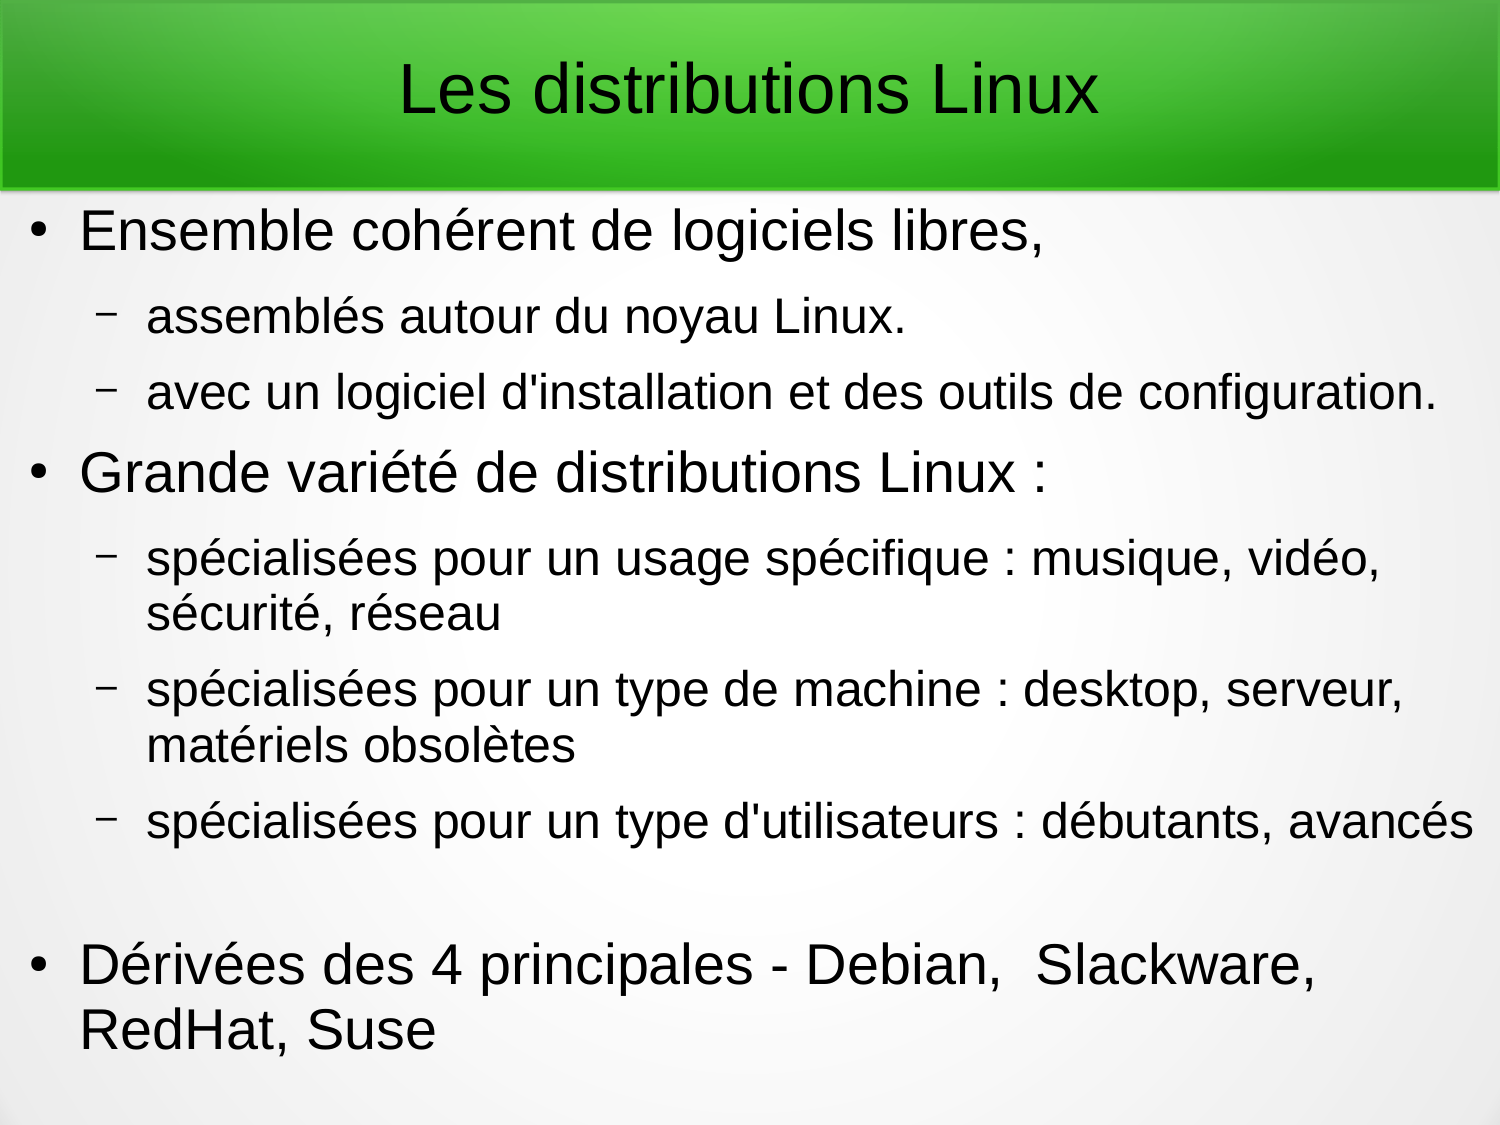

# Les distributions Linux
Ensemble cohérent de logiciels libres,
assemblés autour du noyau Linux.
avec un logiciel d'installation et des outils de configuration.
Grande variété de distributions Linux :
spécialisées pour un usage spécifique : musique, vidéo, sécurité, réseau
spécialisées pour un type de machine : desktop, serveur, matériels obsolètes
spécialisées pour un type d'utilisateurs : débutants, avancés
Dérivées des 4 principales - Debian, Slackware, RedHat, Suse